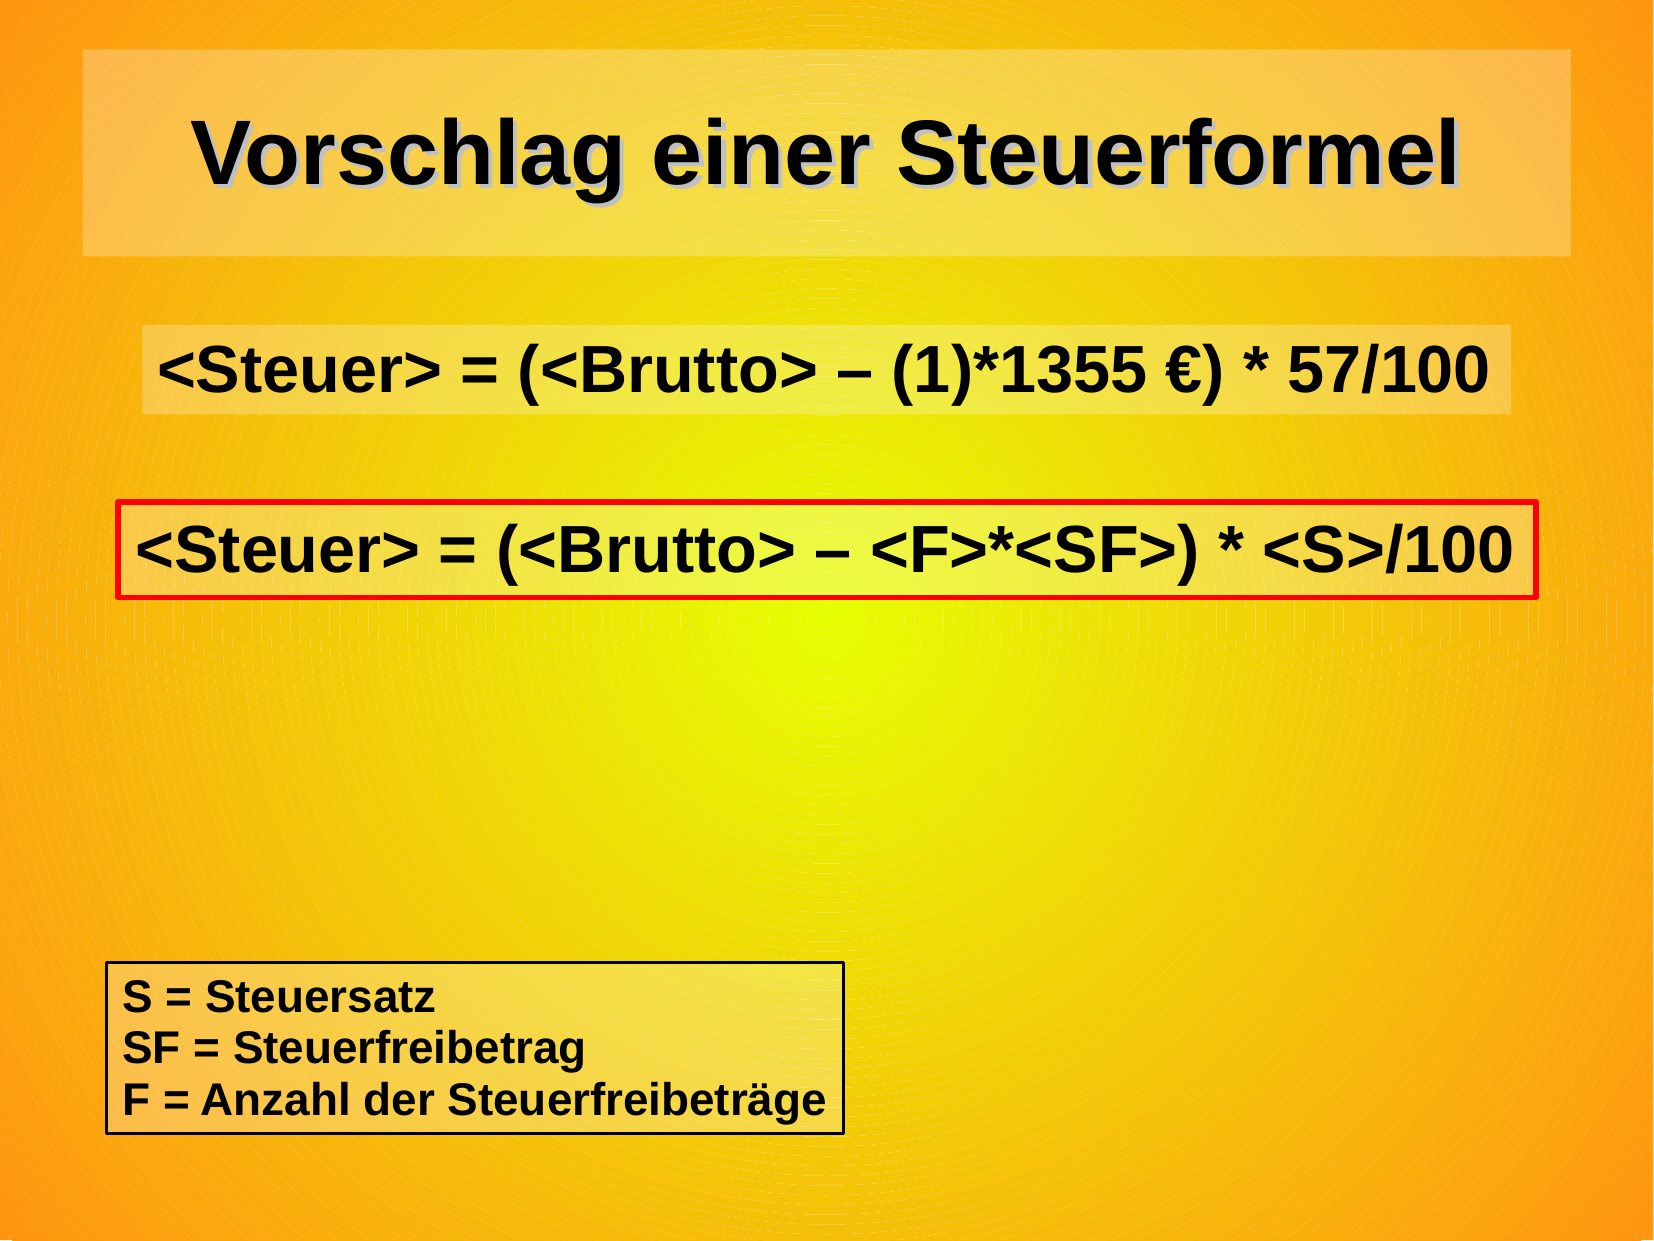

# Vorschlag einer Steuerformel
<Steuer> = (<Brutto> – (1)*1355 €) * 57/100
<Steuer> = (<Brutto> – <F>*<SF>) * <S>/100
S = Steuersatz
SF = Steuerfreibetrag
F = Anzahl der Steuerfreibeträge